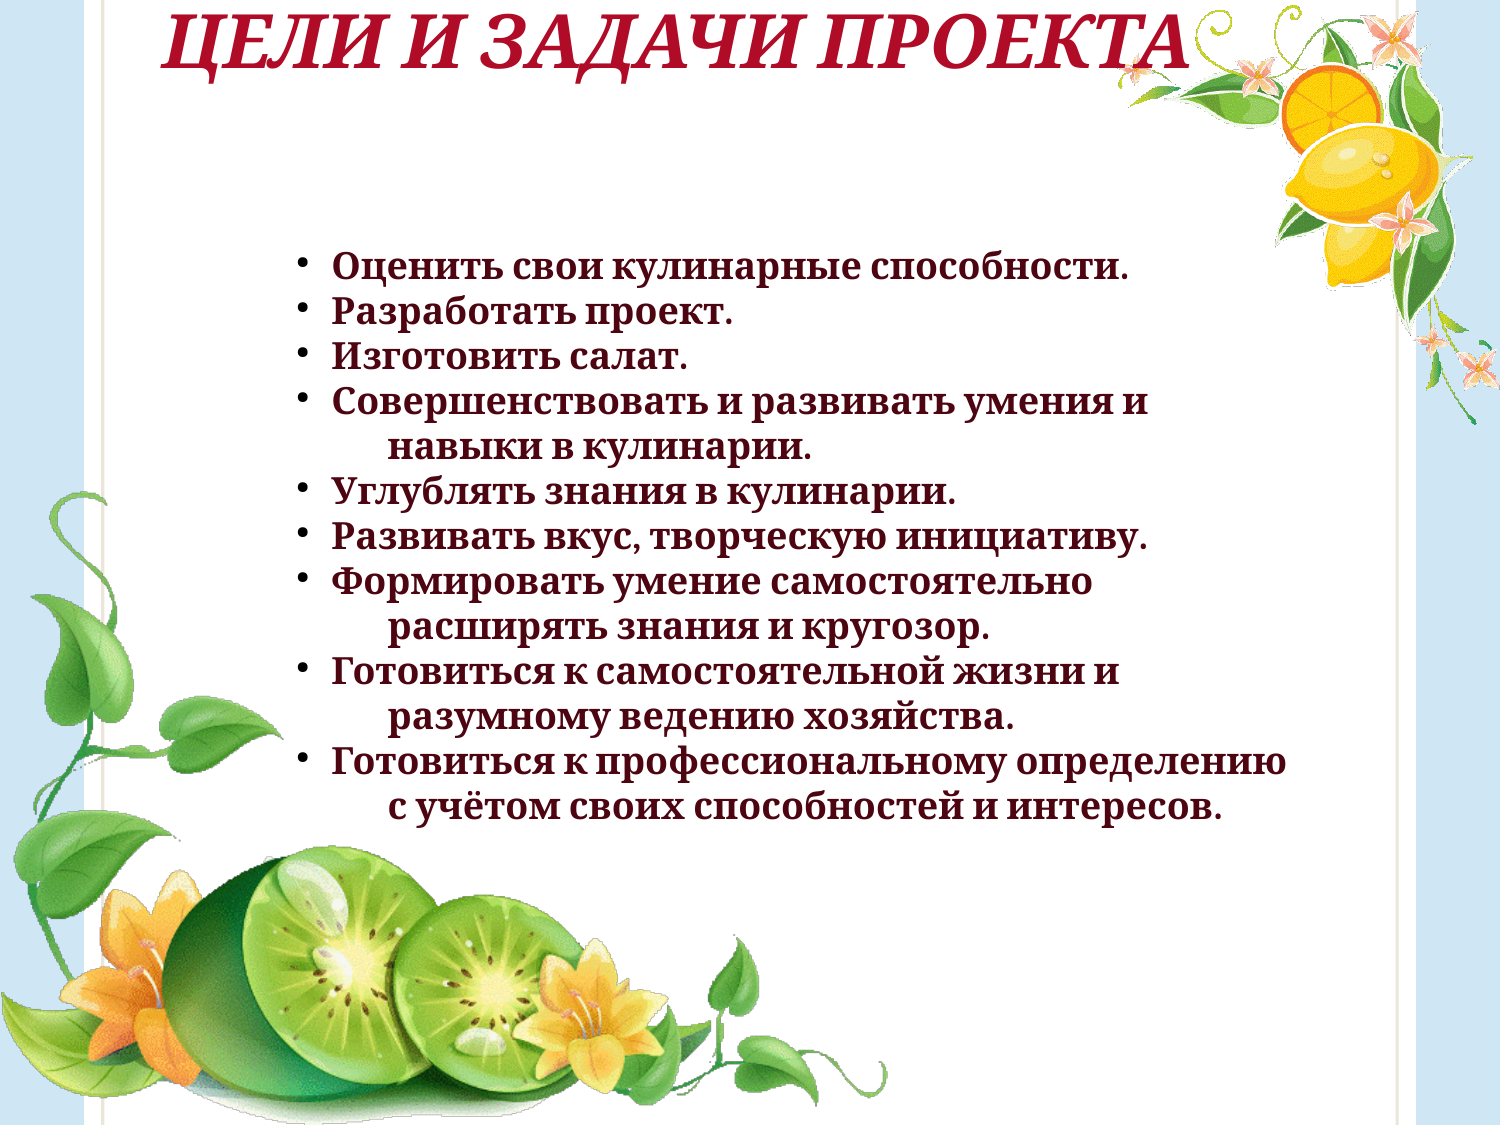

# ЦЕЛИ И ЗАДАЧИ ПРОЕКТА
Оценить свои кулинарные способности.
Разработать проект.
Изготовить салат.
Совершенствовать и развивать умения и навыки в кулинарии.
Углублять знания в кулинарии.
Развивать вкус, творческую инициативу.
Формировать умение самостоятельно расширять знания и кругозор.
Готовиться к самостоятельной жизни и разумному ведению хозяйства.
Готовиться к профессиональному определению с учётом своих способностей и интересов.